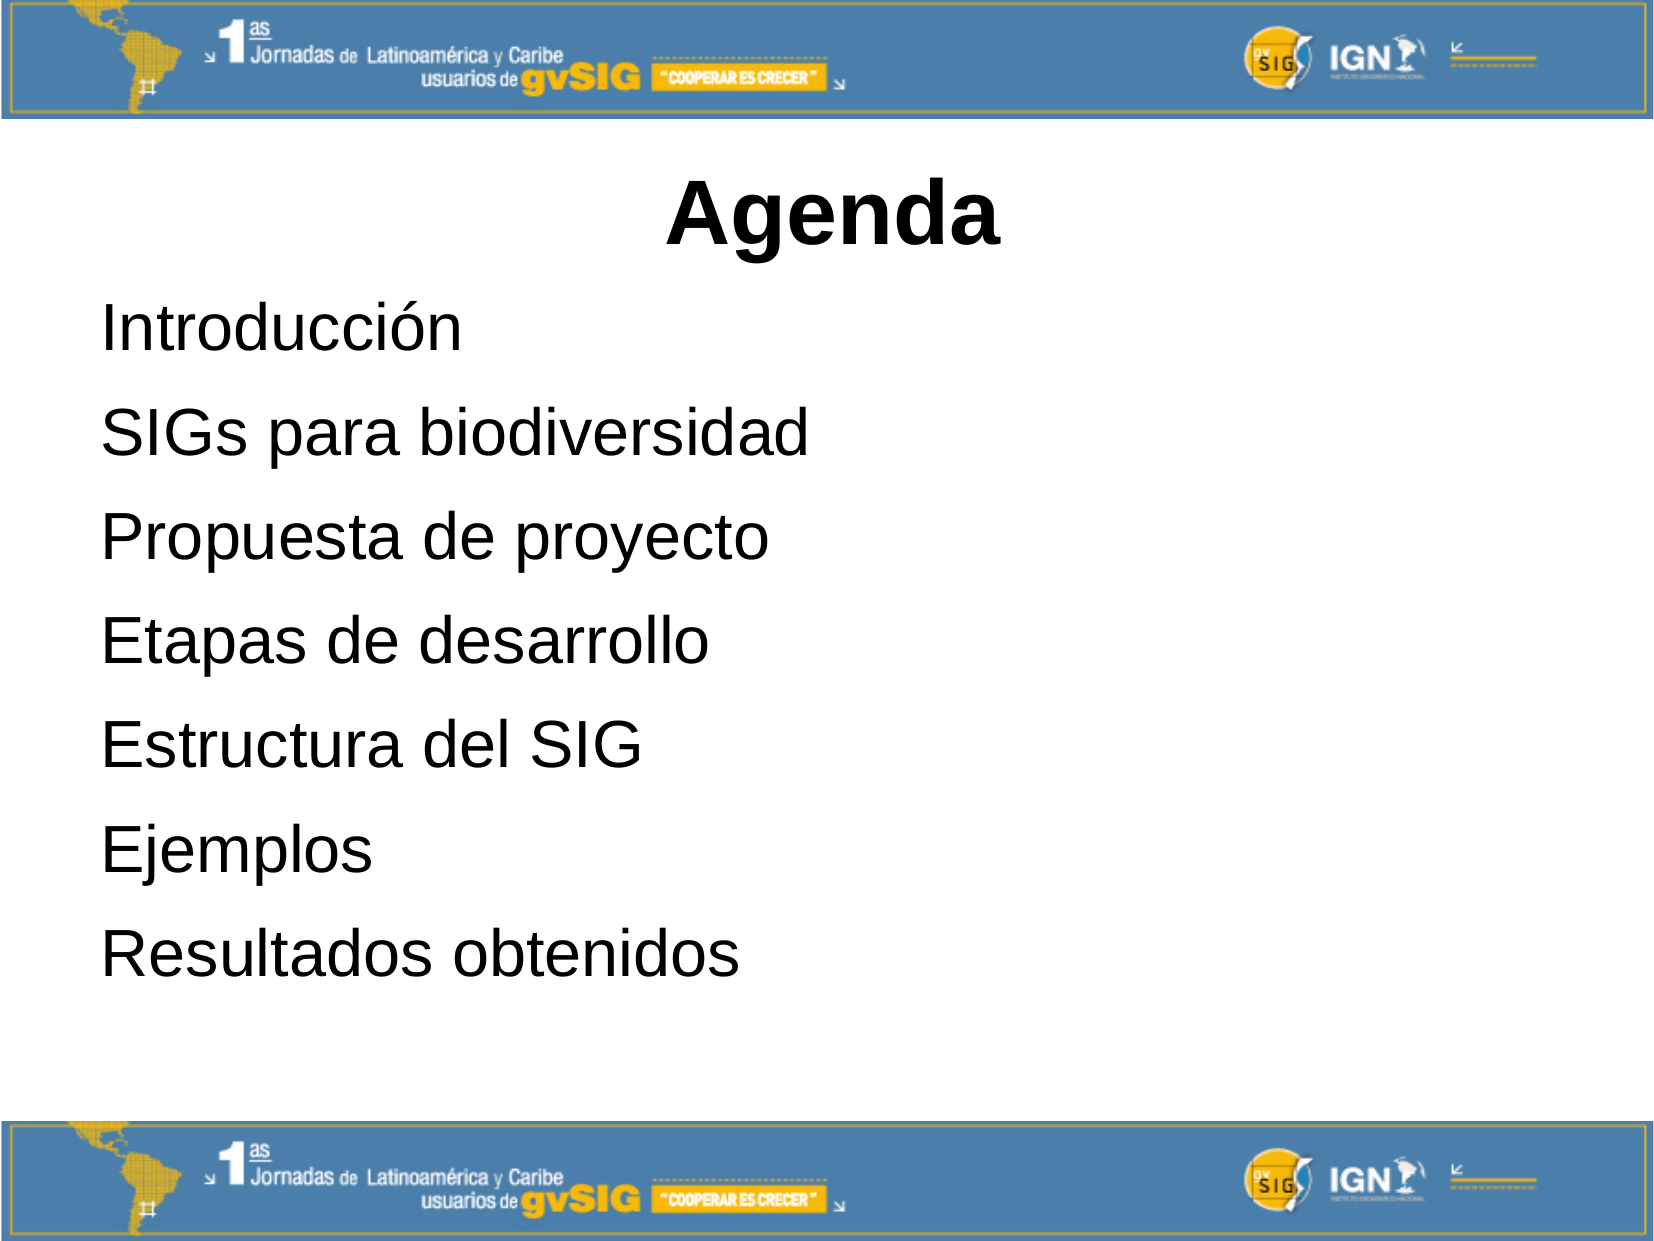

# Agenda
Introducción
SIGs para biodiversidad
Propuesta de proyecto
Etapas de desarrollo
Estructura del SIG
Ejemplos
Resultados obtenidos